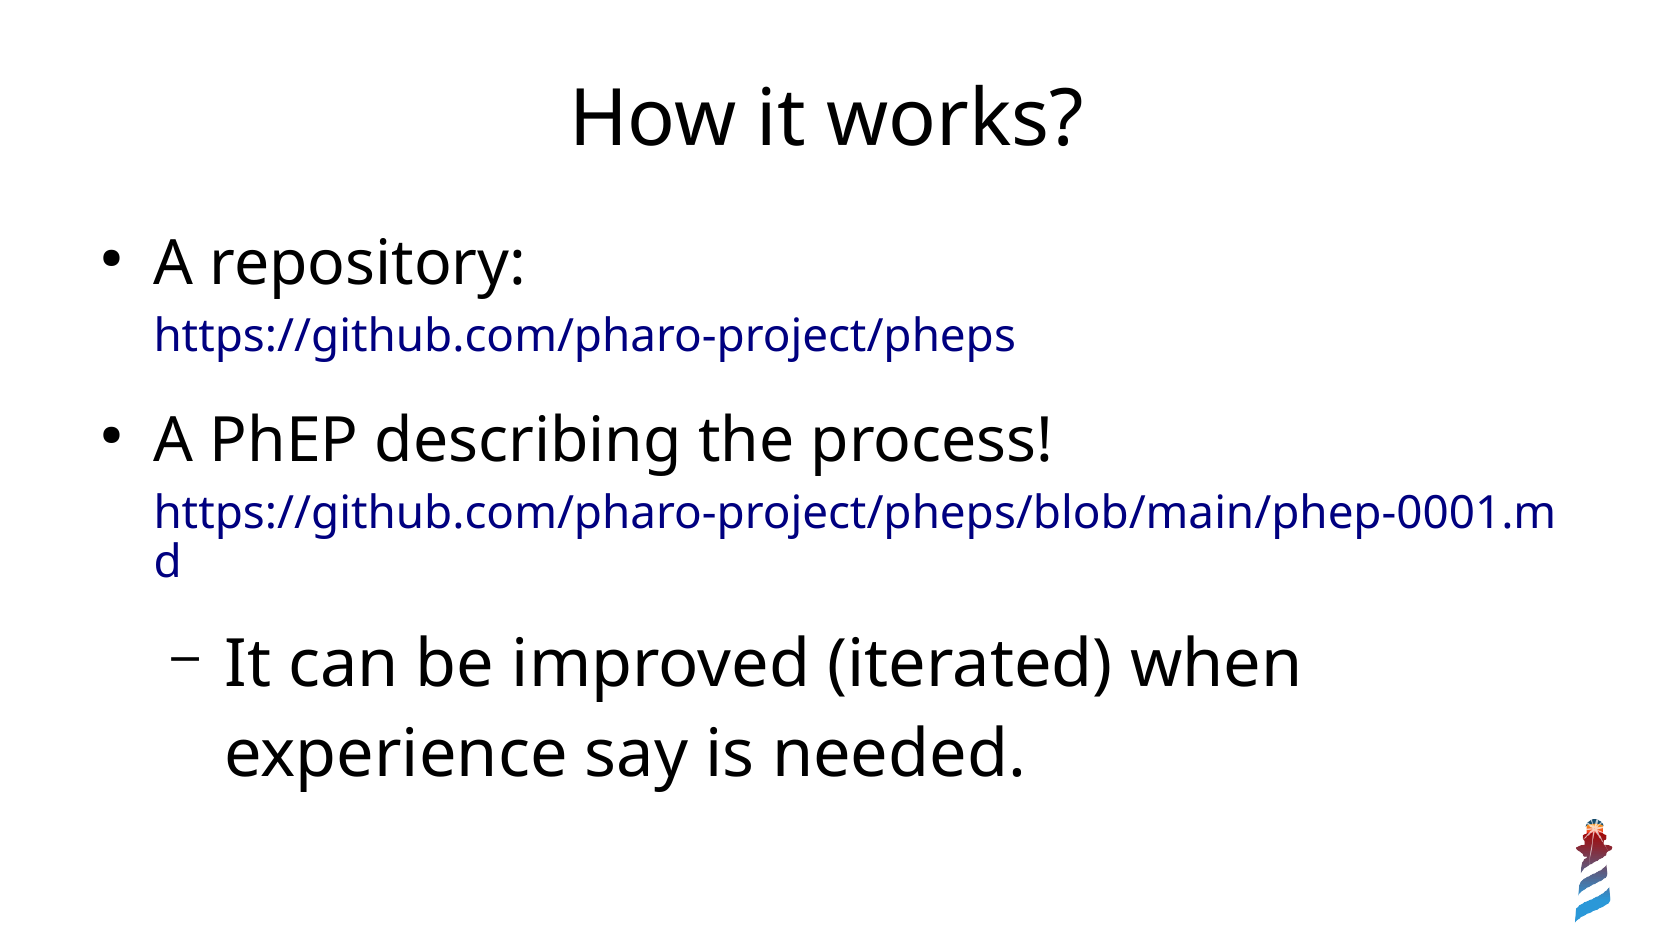

# How it works?
A repository: https://github.com/pharo-project/pheps
A PhEP describing the process! https://github.com/pharo-project/pheps/blob/main/phep-0001.md
It can be improved (iterated) when experience say is needed.